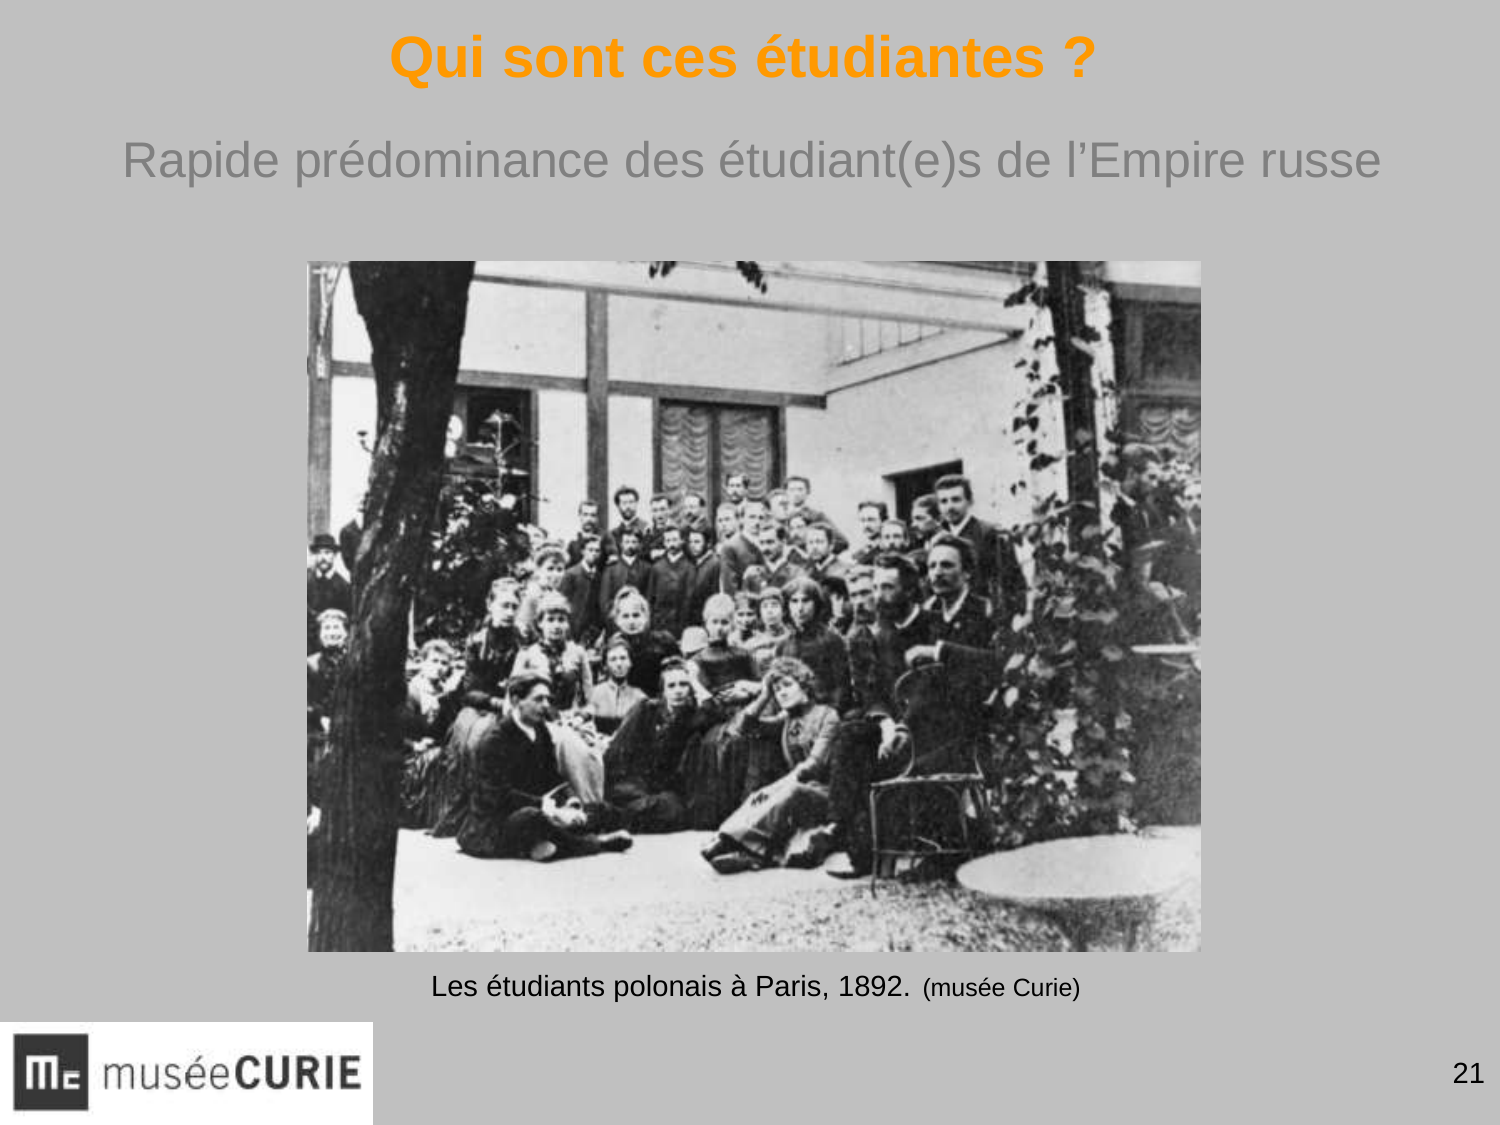

Qui sont ces étudiantes ?
Rapide prédominance des étudiant(e)s de l’Empire russe
Les étudiants polonais à Paris, 1892. (musée Curie)